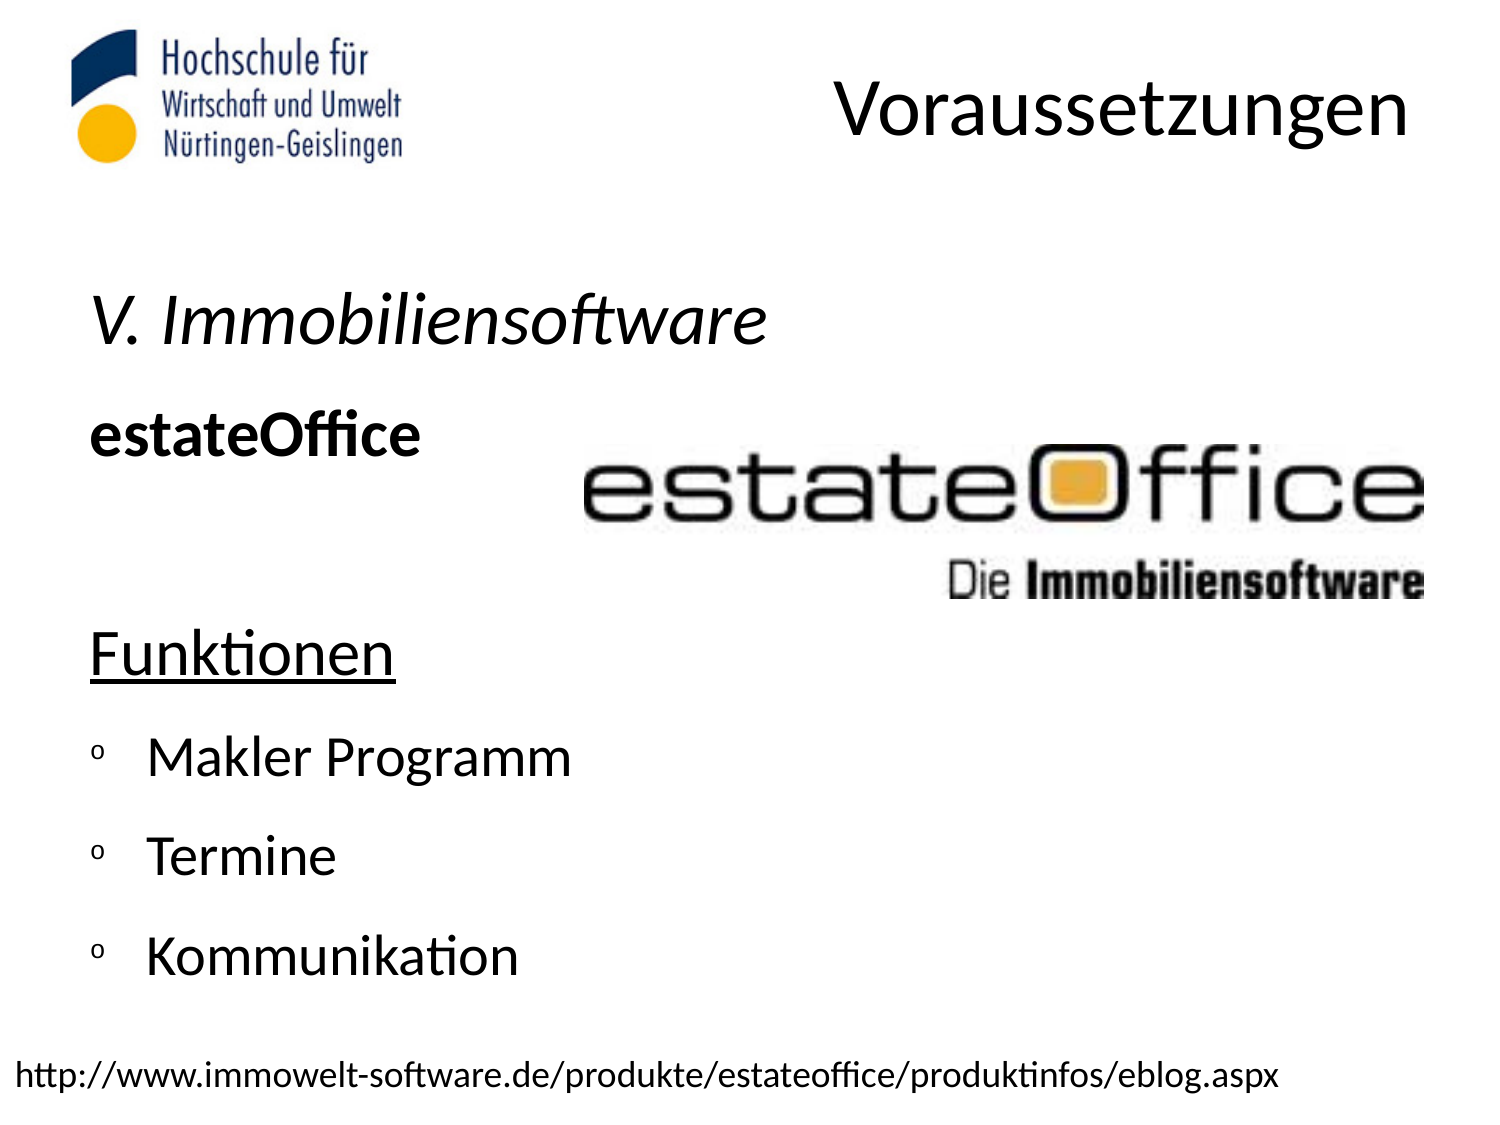

# Voraussetzungen
V. Immobiliensoftware
estateOffice
Funktionen
Makler Programm
Termine
Kommunikation
http://www.immowelt-software.de/produkte/estateoffice/produktinfos/eblog.aspx